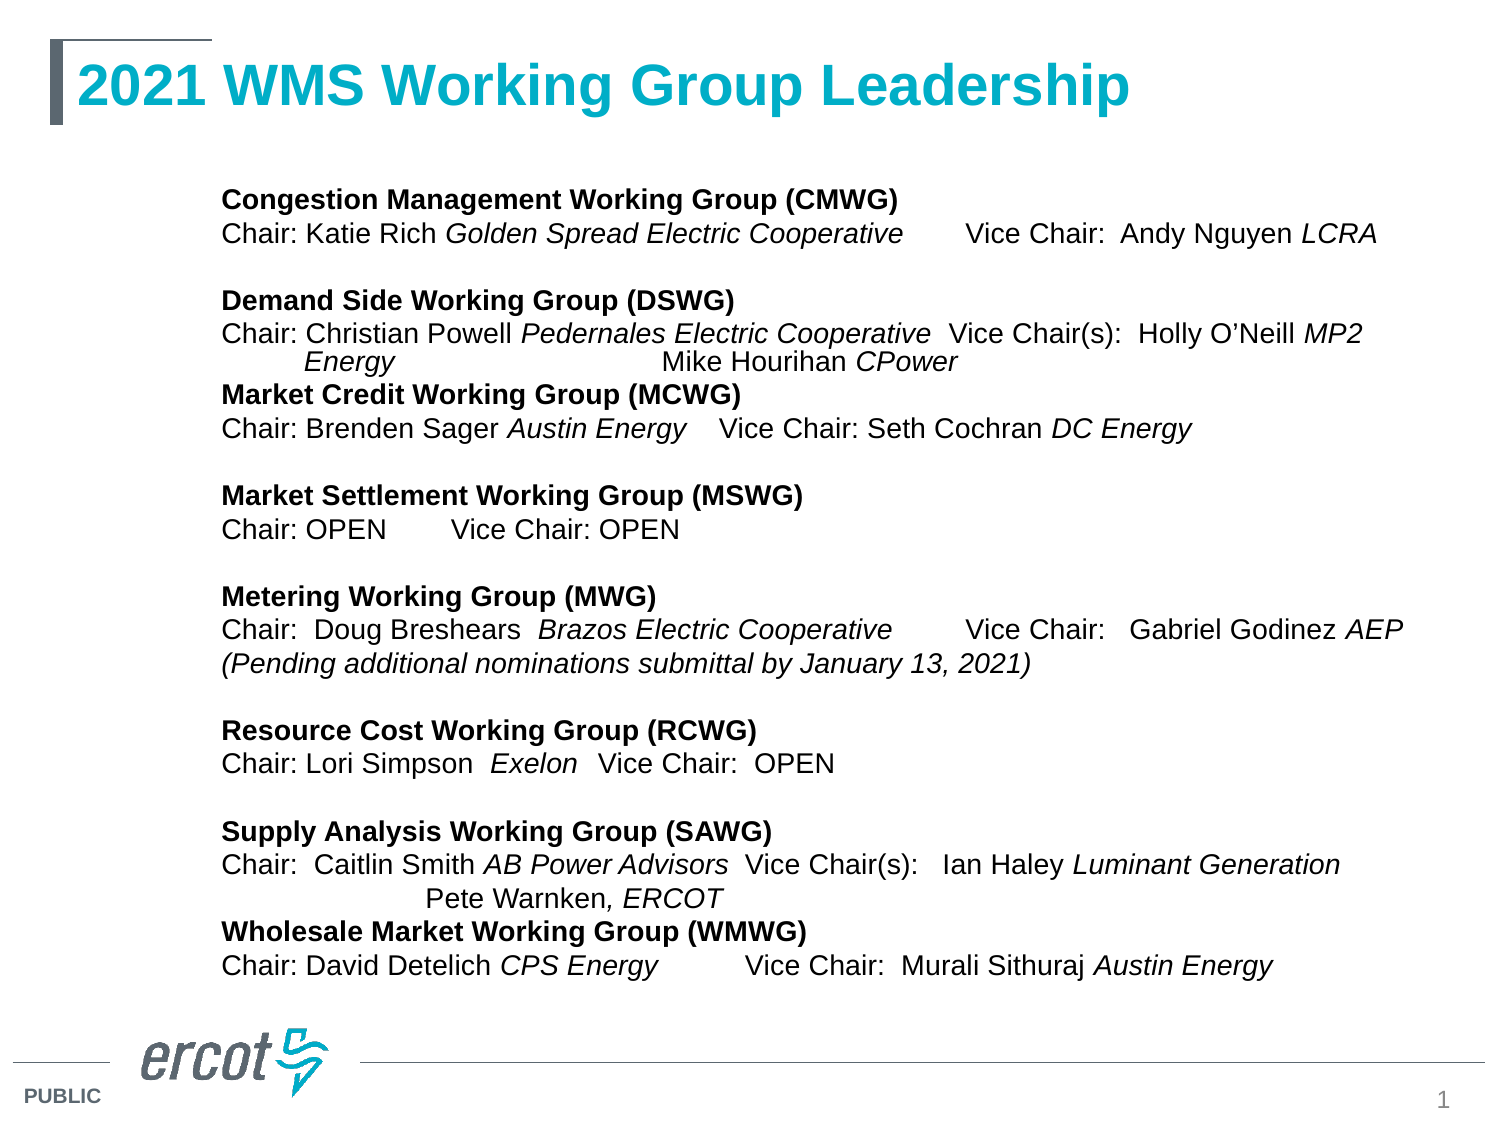

# 2021 WMS Working Group Leadership
Congestion Management Working Group (CMWG)
Chair: Katie Rich Golden Spread Electric Cooperative	Vice Chair: Andy Nguyen LCRA
Demand Side Working Group (DSWG)
Chair: Christian Powell Pedernales Electric Cooperative Vice Chair(s): Holly O’Neill MP2 Energy 				 			 Mike Hourihan CPower
Market Credit Working Group (MCWG)
Chair: Brenden Sager Austin Energy Vice Chair: Seth Cochran DC Energy
Market Settlement Working Group (MSWG)
Chair: OPEN 			Vice Chair: OPEN
Metering Working Group (MWG)
Chair: Doug Breshears Brazos Electric Cooperative	Vice Chair: Gabriel Godinez AEP
(Pending additional nominations submittal by January 13, 2021)
Resource Cost Working Group (RCWG)
Chair: Lori Simpson Exelon	Vice Chair: OPEN
Supply Analysis Working Group (SAWG)
Chair: Caitlin Smith AB Power Advisors	Vice Chair(s): Ian Haley Luminant Generation
						 Pete Warnken, ERCOT
Wholesale Market Working Group (WMWG)
Chair: David Detelich CPS Energy 		Vice Chair: Murali Sithuraj Austin Energy